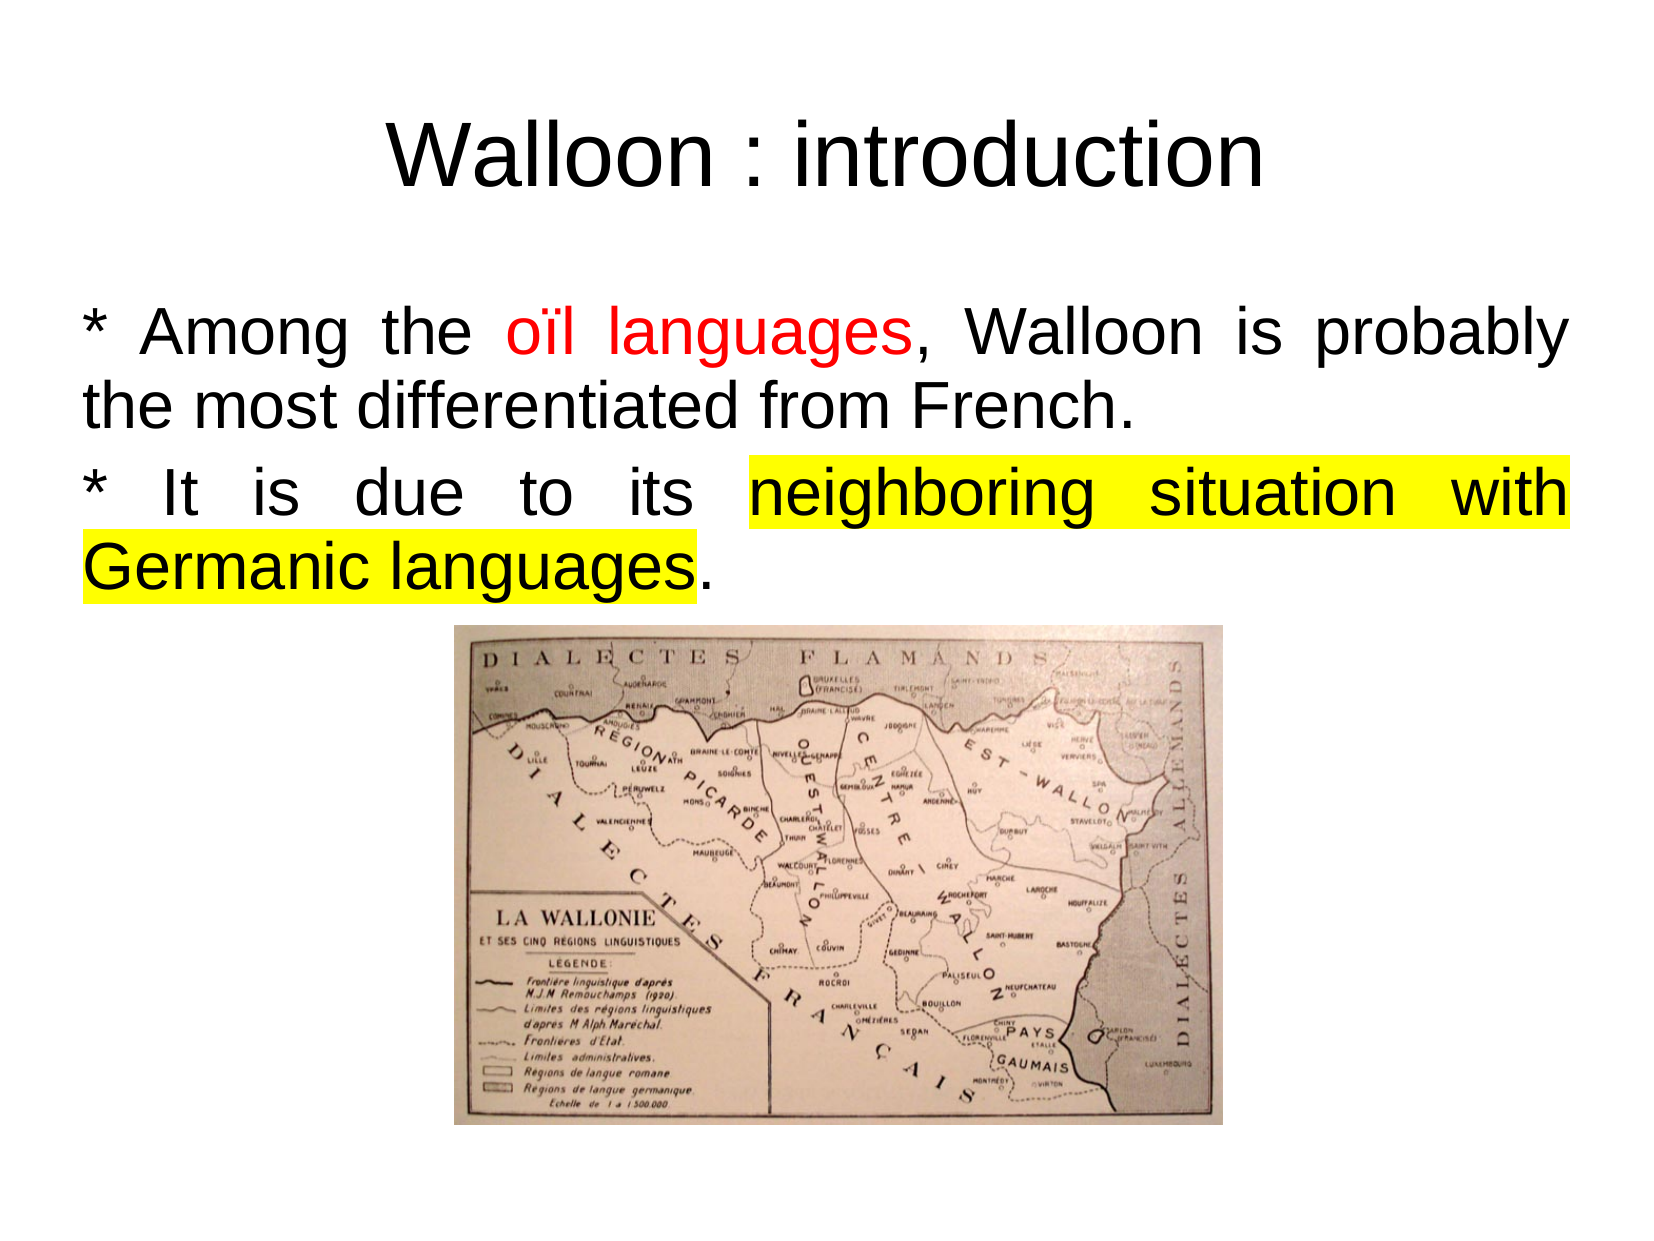

# Walloon : introduction
* Among the oïl languages, Walloon is probably the most differentiated from French.
* It is due to its neighboring situation with Germanic languages.